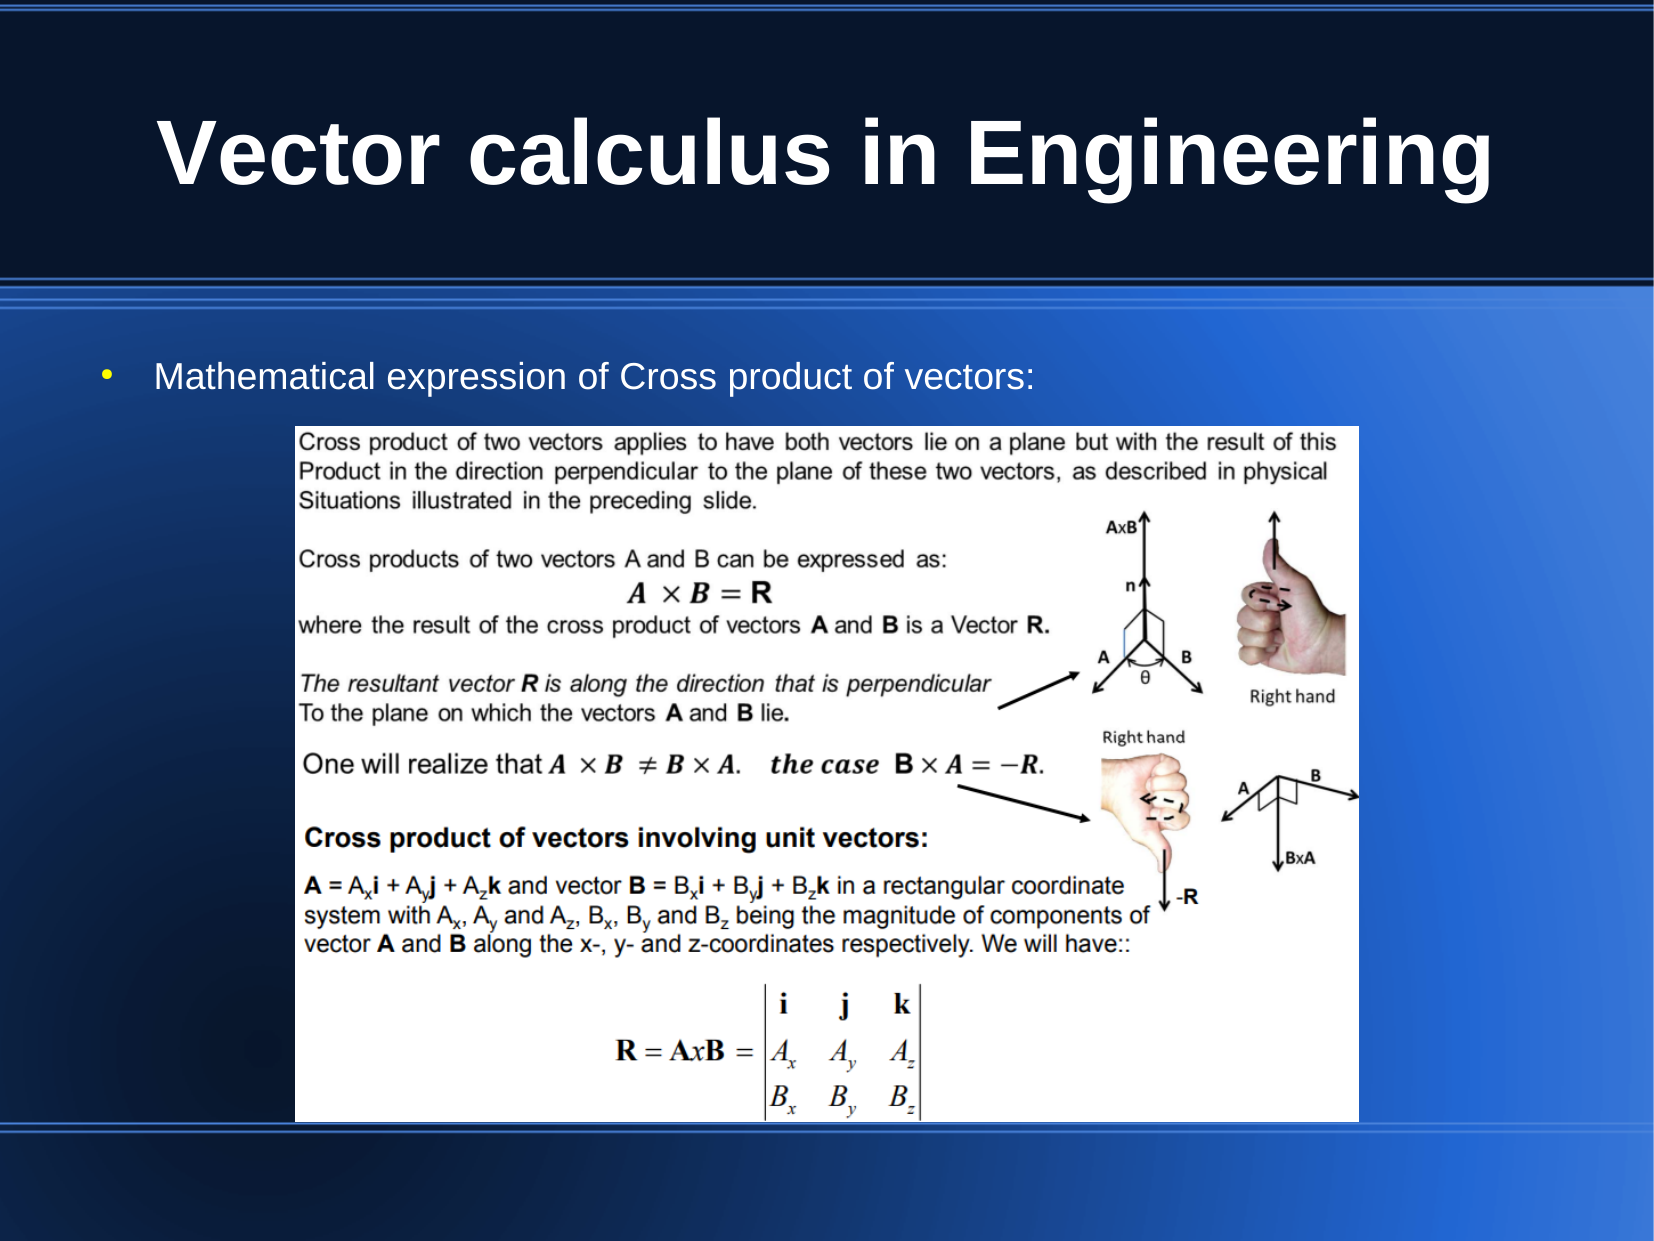

# Vector calculus in Engineering
Mathematical expression of Cross product of vectors: